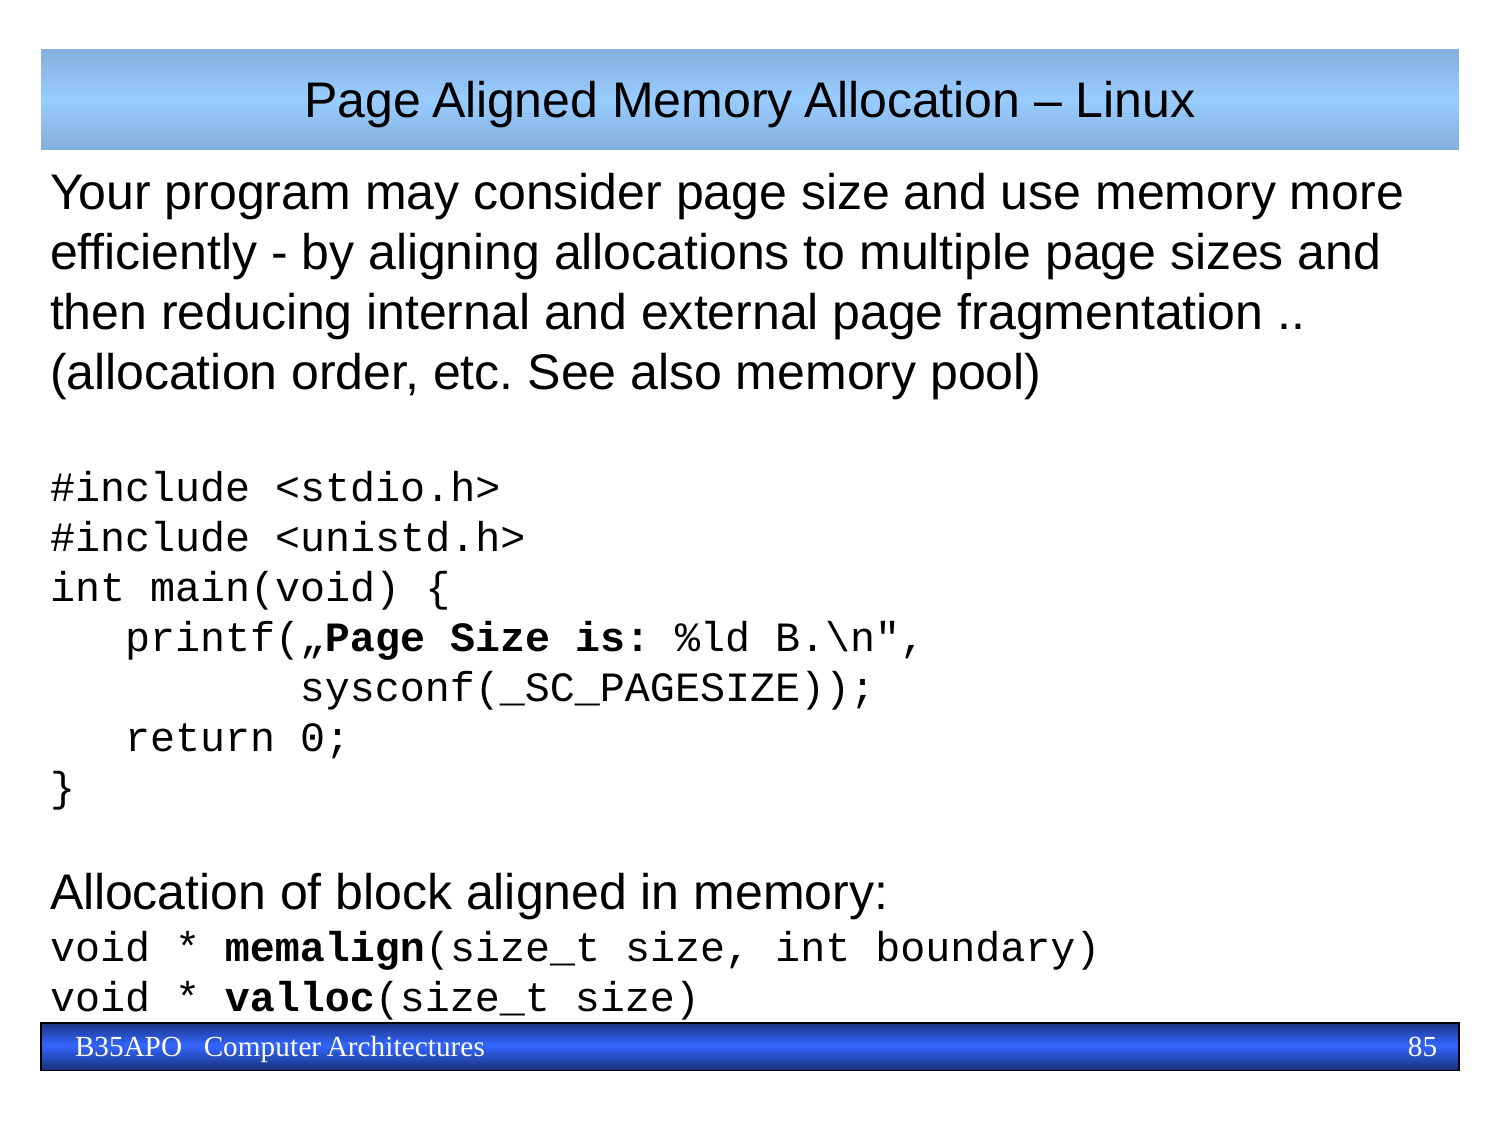

# Page Aligned Memory Allocation – Linux
Your program may consider page size and use memory more efficiently - by aligning allocations to multiple page sizes and then reducing internal and external page fragmentation .. (allocation order, etc. See also memory pool)
#include <stdio.h>
#include <unistd.h>
int main(void) {
	printf(„Page Size is: %ld B.\n",
	 sysconf(_SC_PAGESIZE));
	return 0;
}
Allocation of block aligned in memory:
void * memalign(size_t size, int boundary)
void * valloc(size_t size)
B35APO Computer Architectures
85